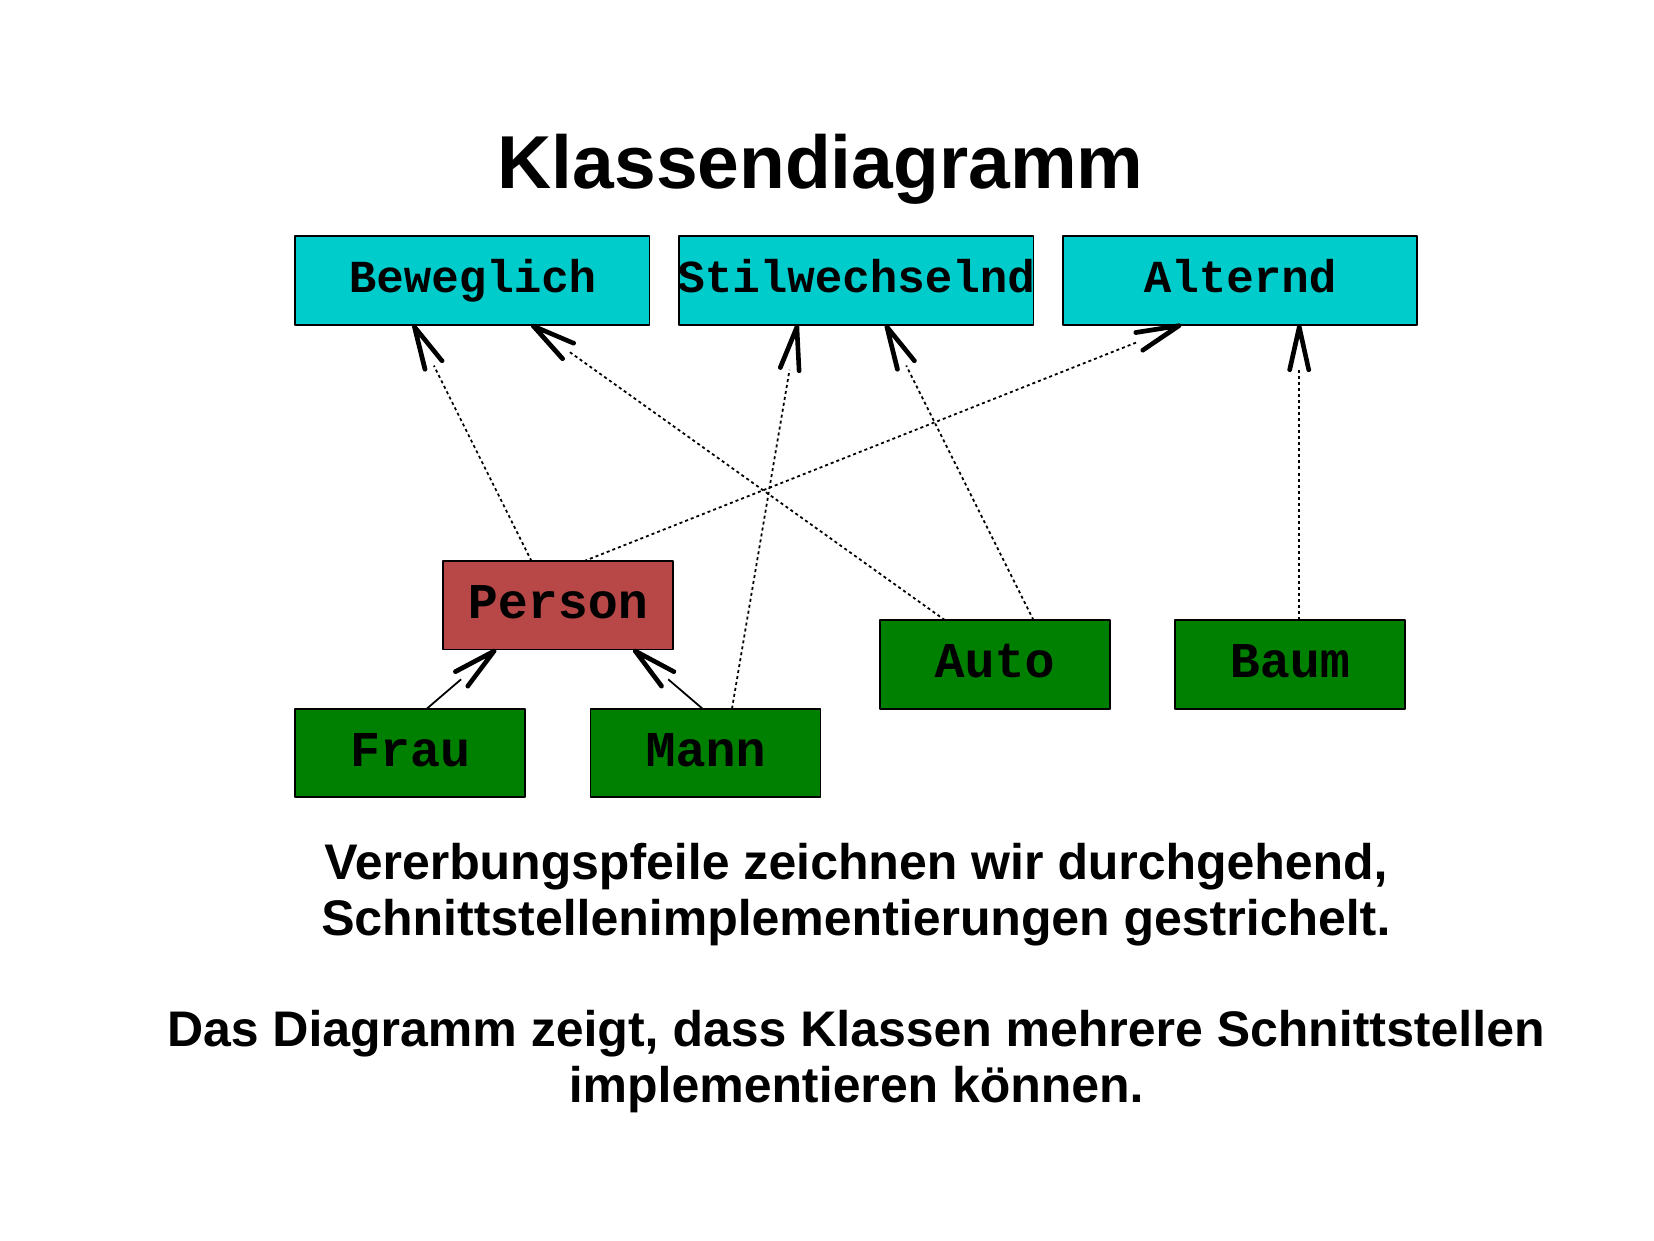

# Klassendiagramm
Beweglich
Stilwechselnd
Alternd
Person
Auto
Baum
Frau
Mann
Vererbungspfeile zeichnen wir durchgehend, Schnittstellenimplementierungen gestrichelt.
Das Diagramm zeigt, dass Klassen mehrere Schnittstellen implementieren können.